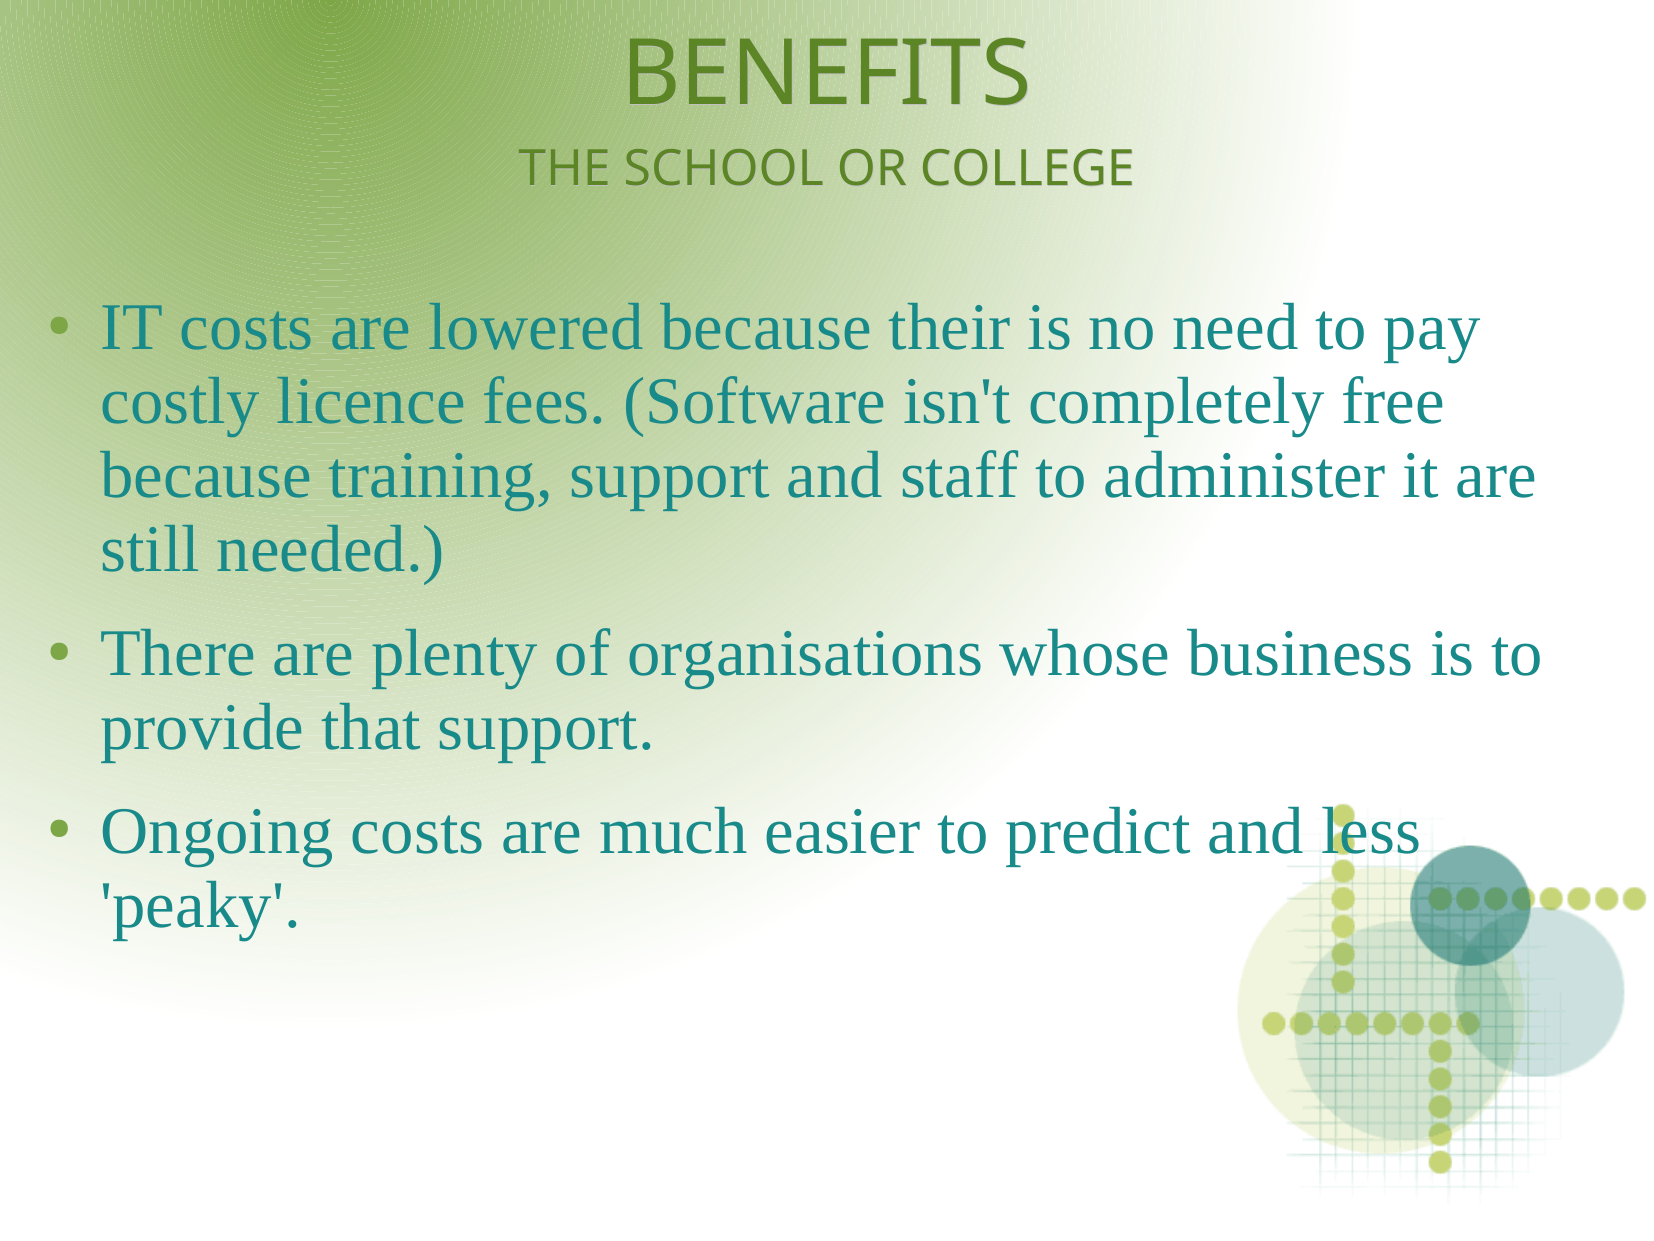

# BENEFITS THE SCHOOL OR COLLEGE
IT costs are lowered because their is no need to pay costly licence fees. (Software isn't completely free because training, support and staff to administer it are still needed.)
There are plenty of organisations whose business is to provide that support.
Ongoing costs are much easier to predict and less 'peaky'.